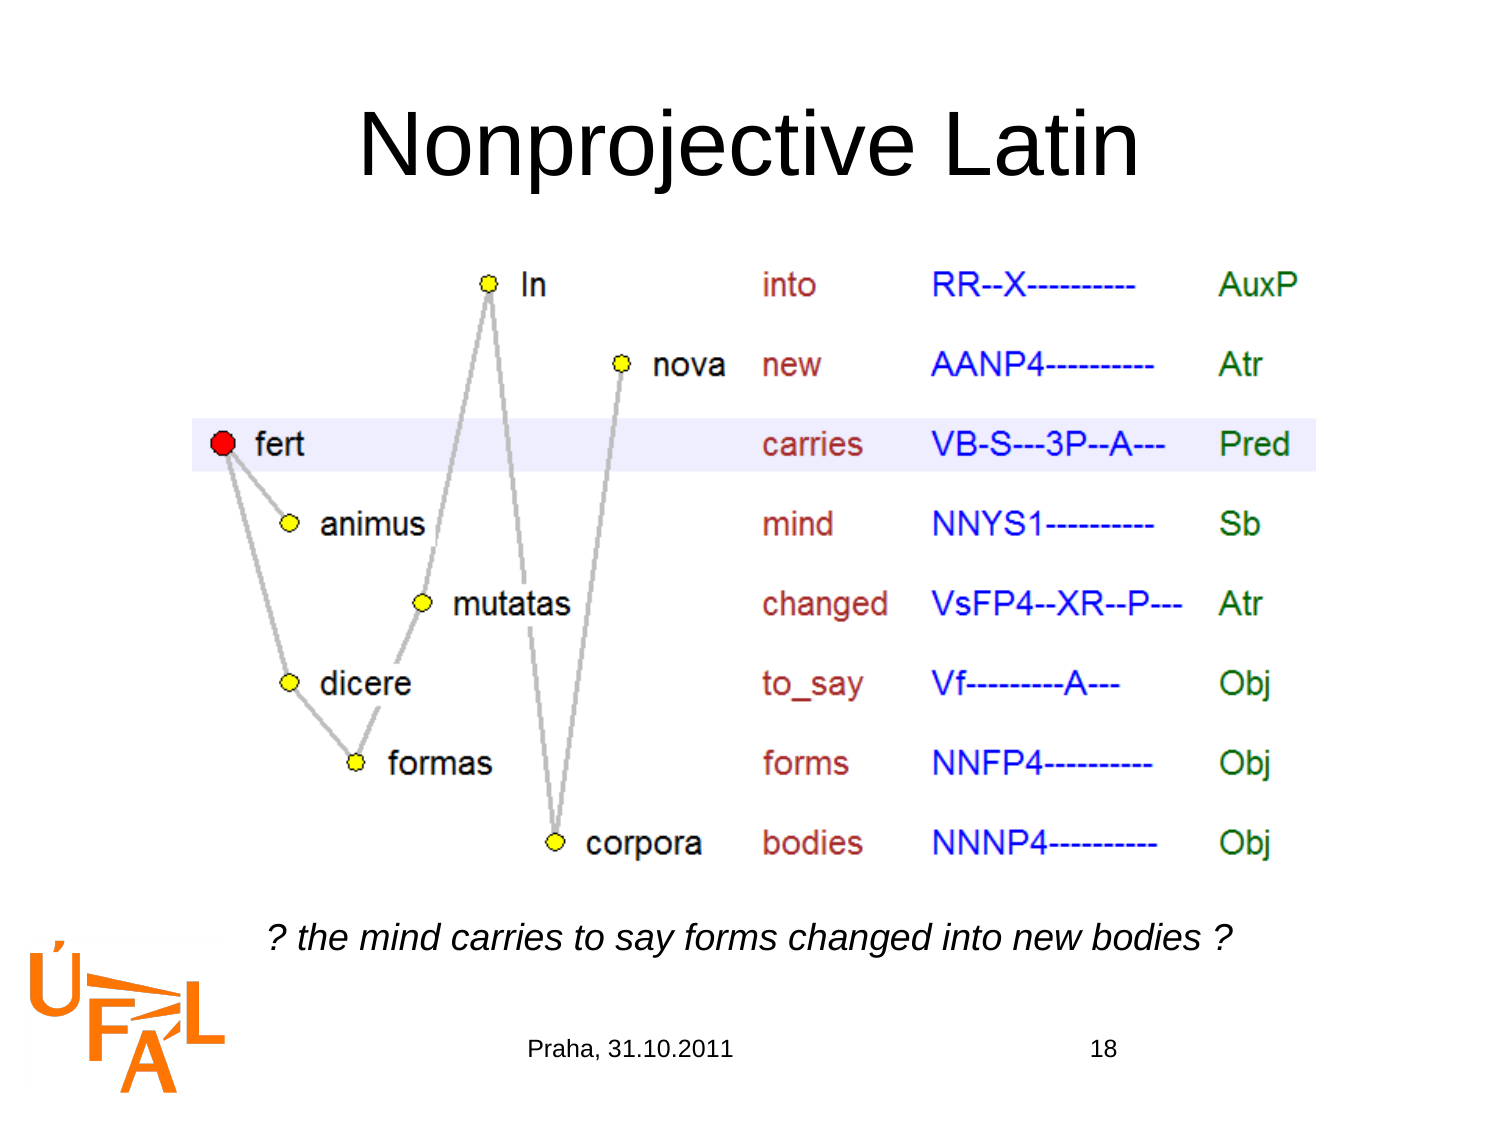

# Nonprojective Latin
? the mind carries to say forms changed into new bodies ?
Praha, 31.10.2011
18